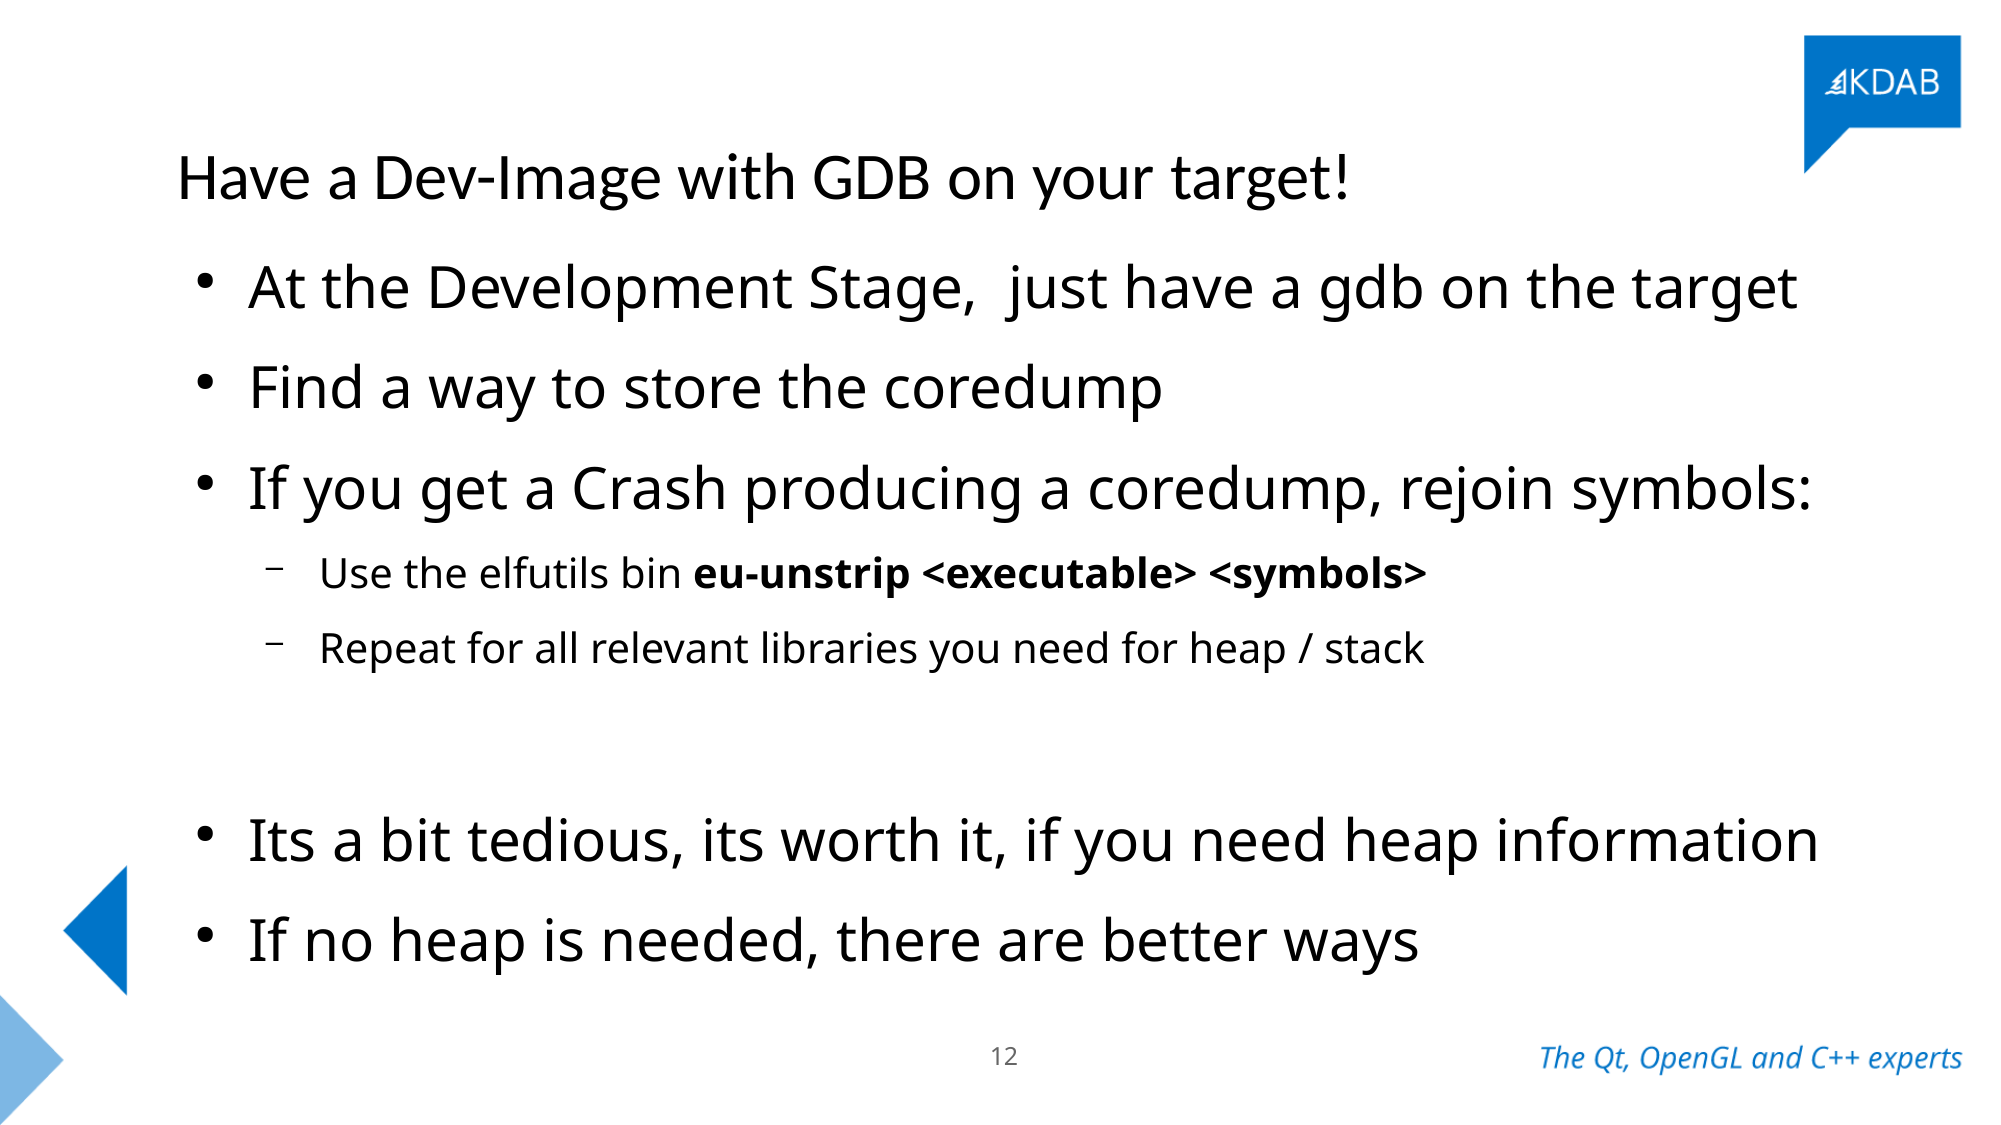

# Have a Dev-Image with GDB on your target!
At the Development Stage, just have a gdb on the target
Find a way to store the coredump
If you get a Crash producing a coredump, rejoin symbols:
Use the elfutils bin eu-unstrip <executable> <symbols>
Repeat for all relevant libraries you need for heap / stack
Its a bit tedious, its worth it, if you need heap information
If no heap is needed, there are better ways